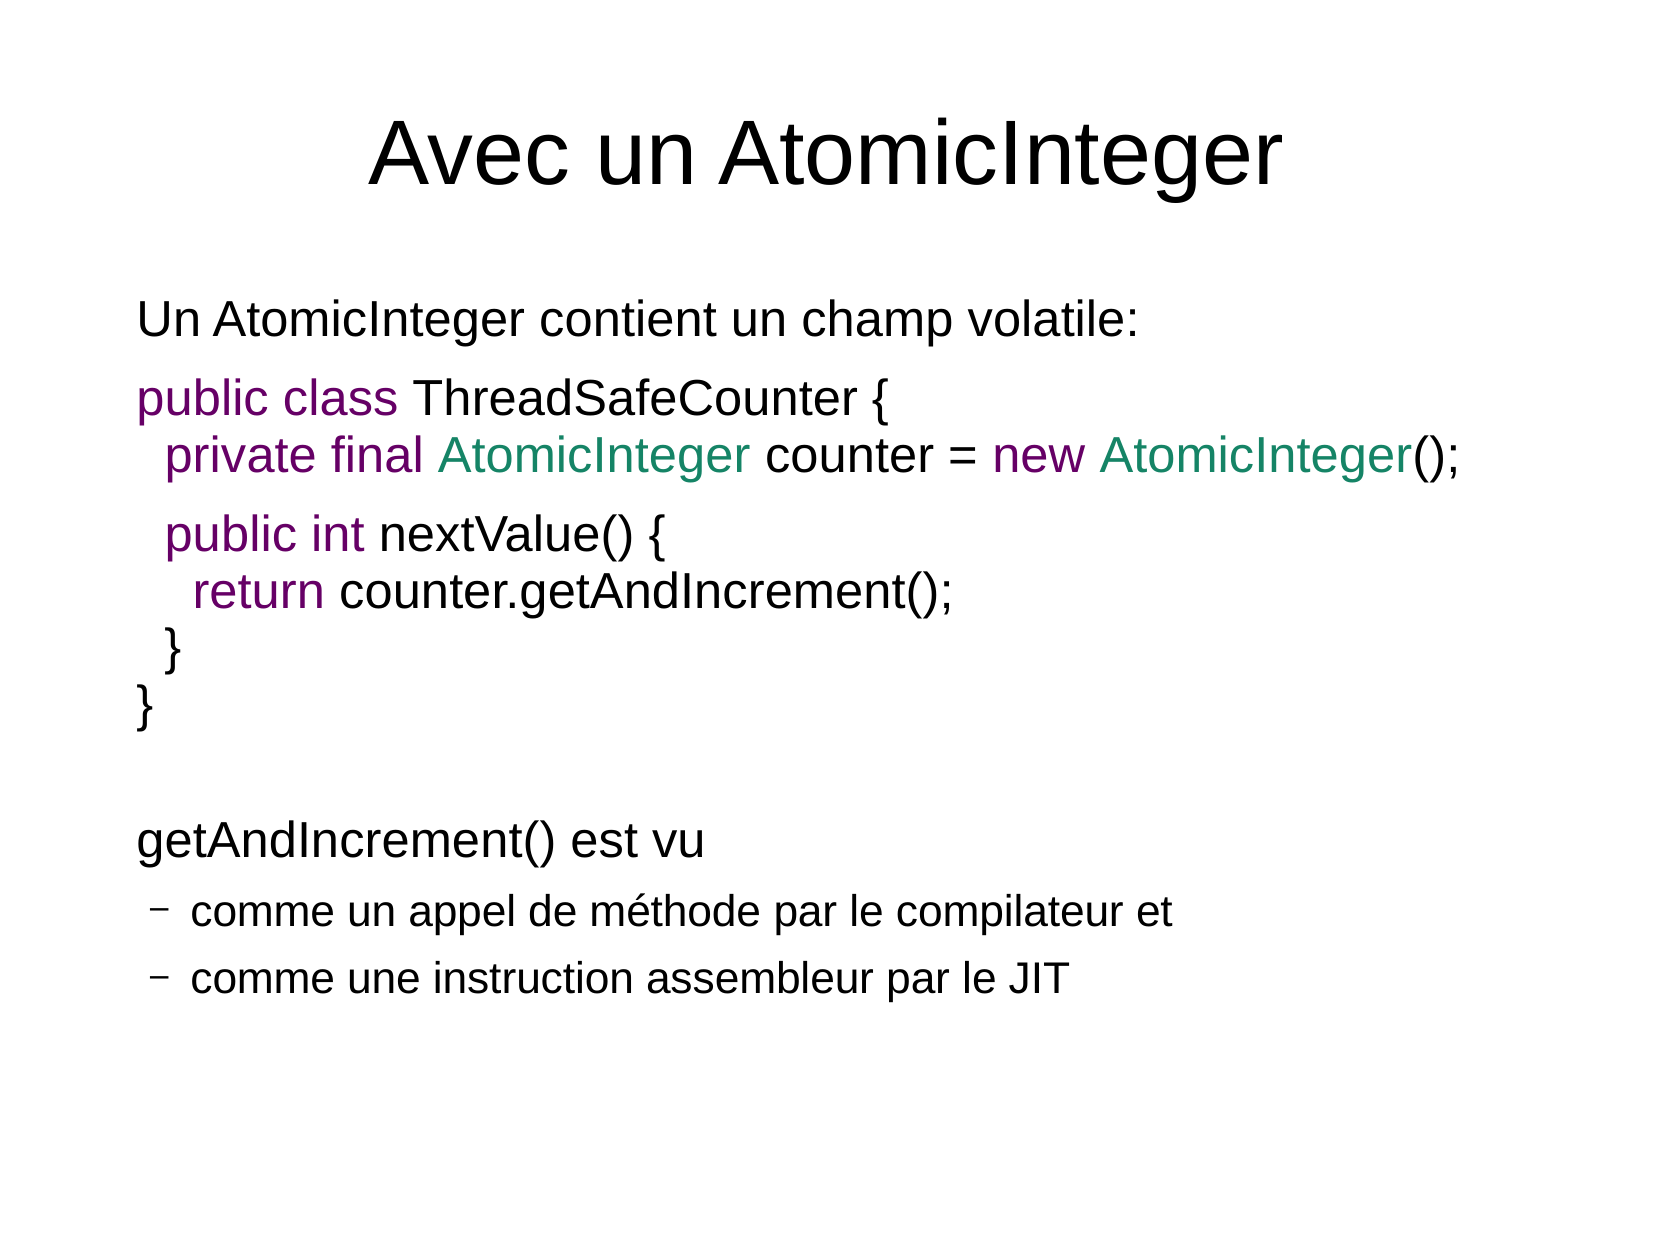

# Avec un AtomicInteger
Un AtomicInteger contient un champ volatile:
public class ThreadSafeCounter {
 private final AtomicInteger counter = new AtomicInteger();
 public int nextValue() {
 return counter.getAndIncrement();
 }
}
getAndIncrement() est vu
comme un appel de méthode par le compilateur et
comme une instruction assembleur par le JIT